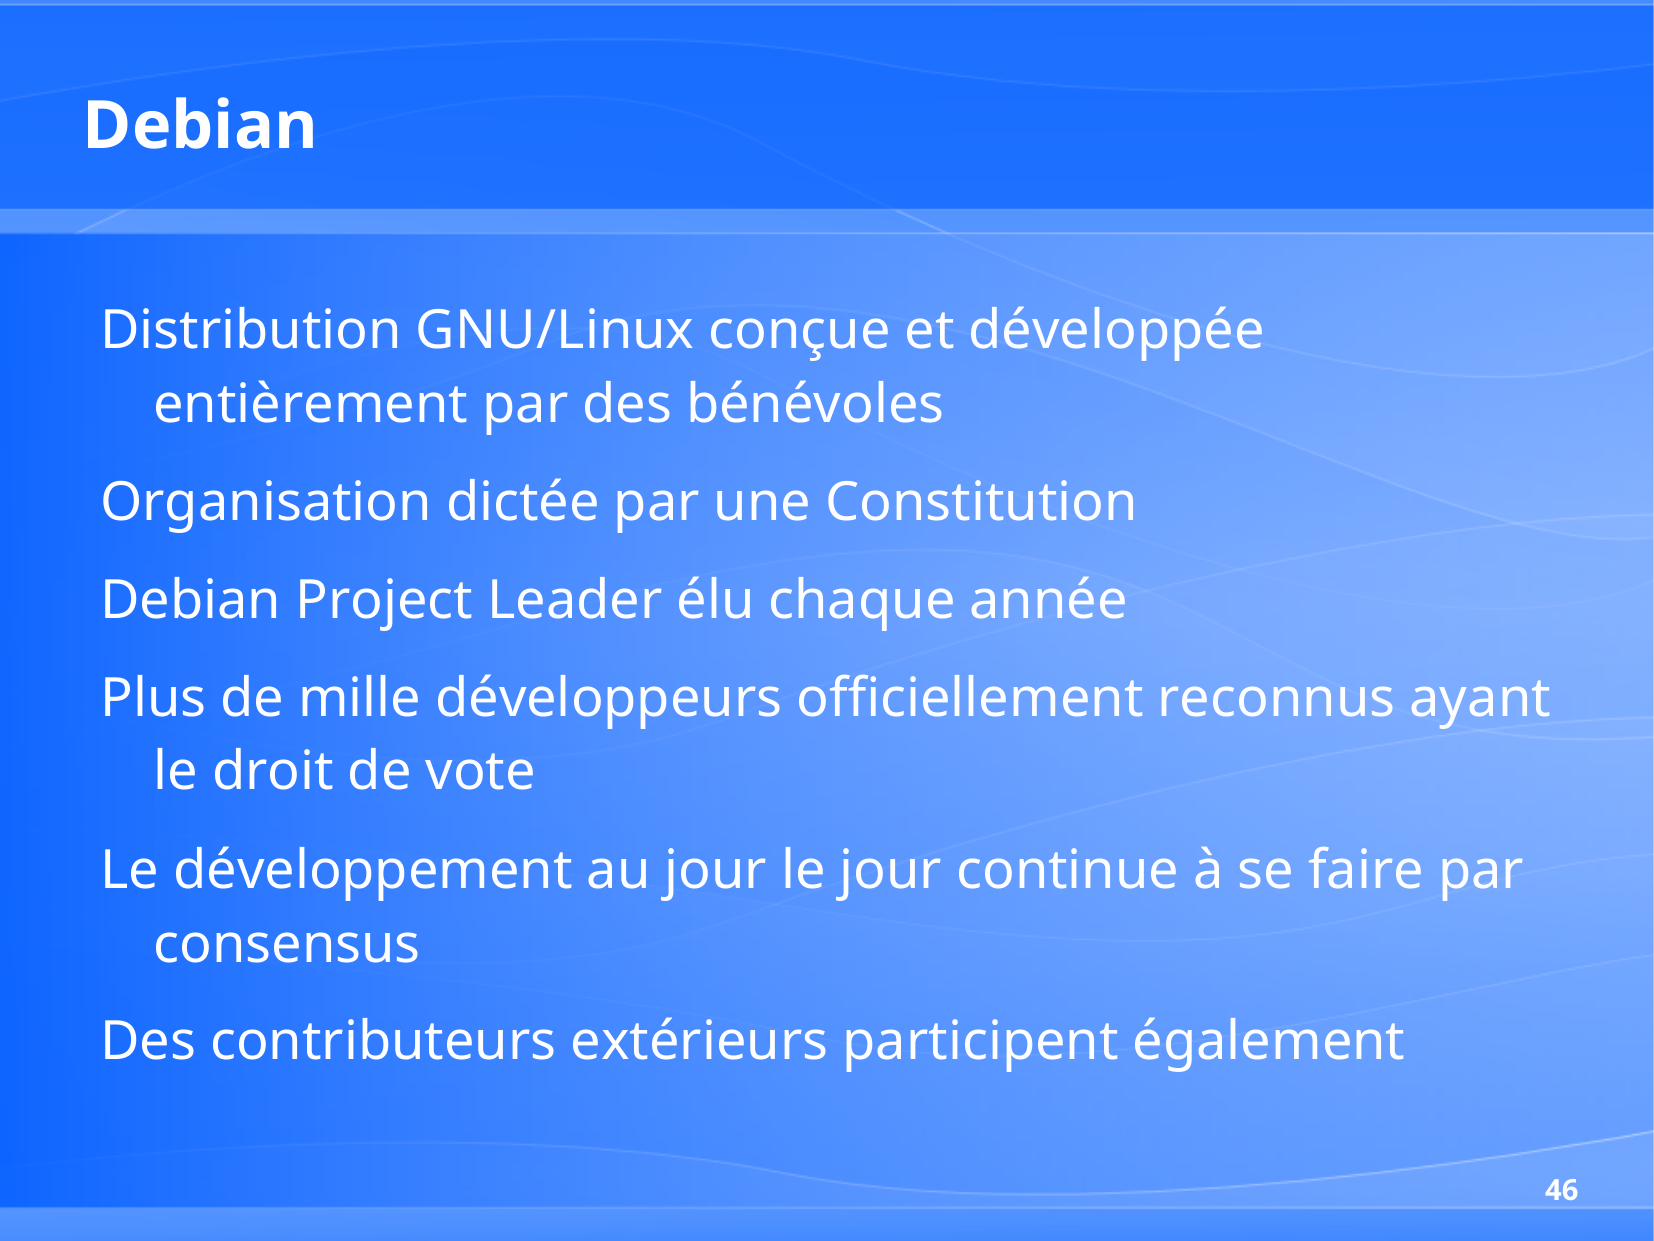

# Debian
Distribution GNU/Linux conçue et développée entièrement par des bénévoles
Organisation dictée par une Constitution
Debian Project Leader élu chaque année
Plus de mille développeurs officiellement reconnus ayant le droit de vote
Le développement au jour le jour continue à se faire par consensus
Des contributeurs extérieurs participent également
46